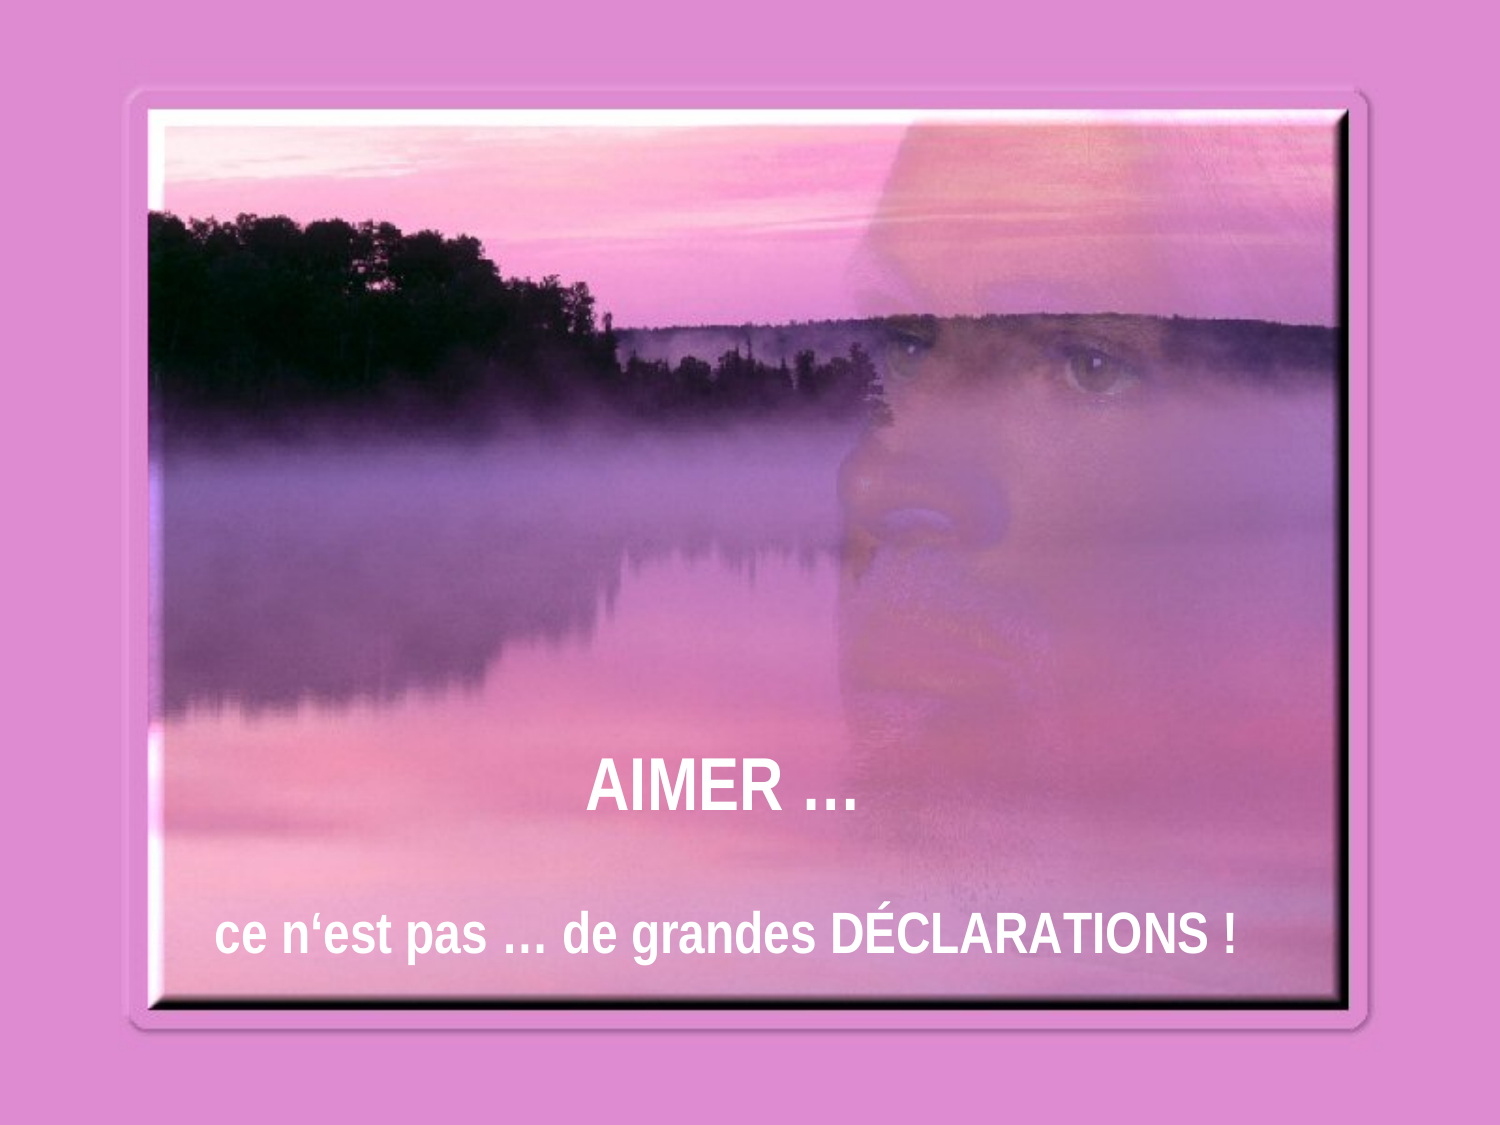

AIMER …
ce n‘est pas … de grandes DÉCLARATIONS !